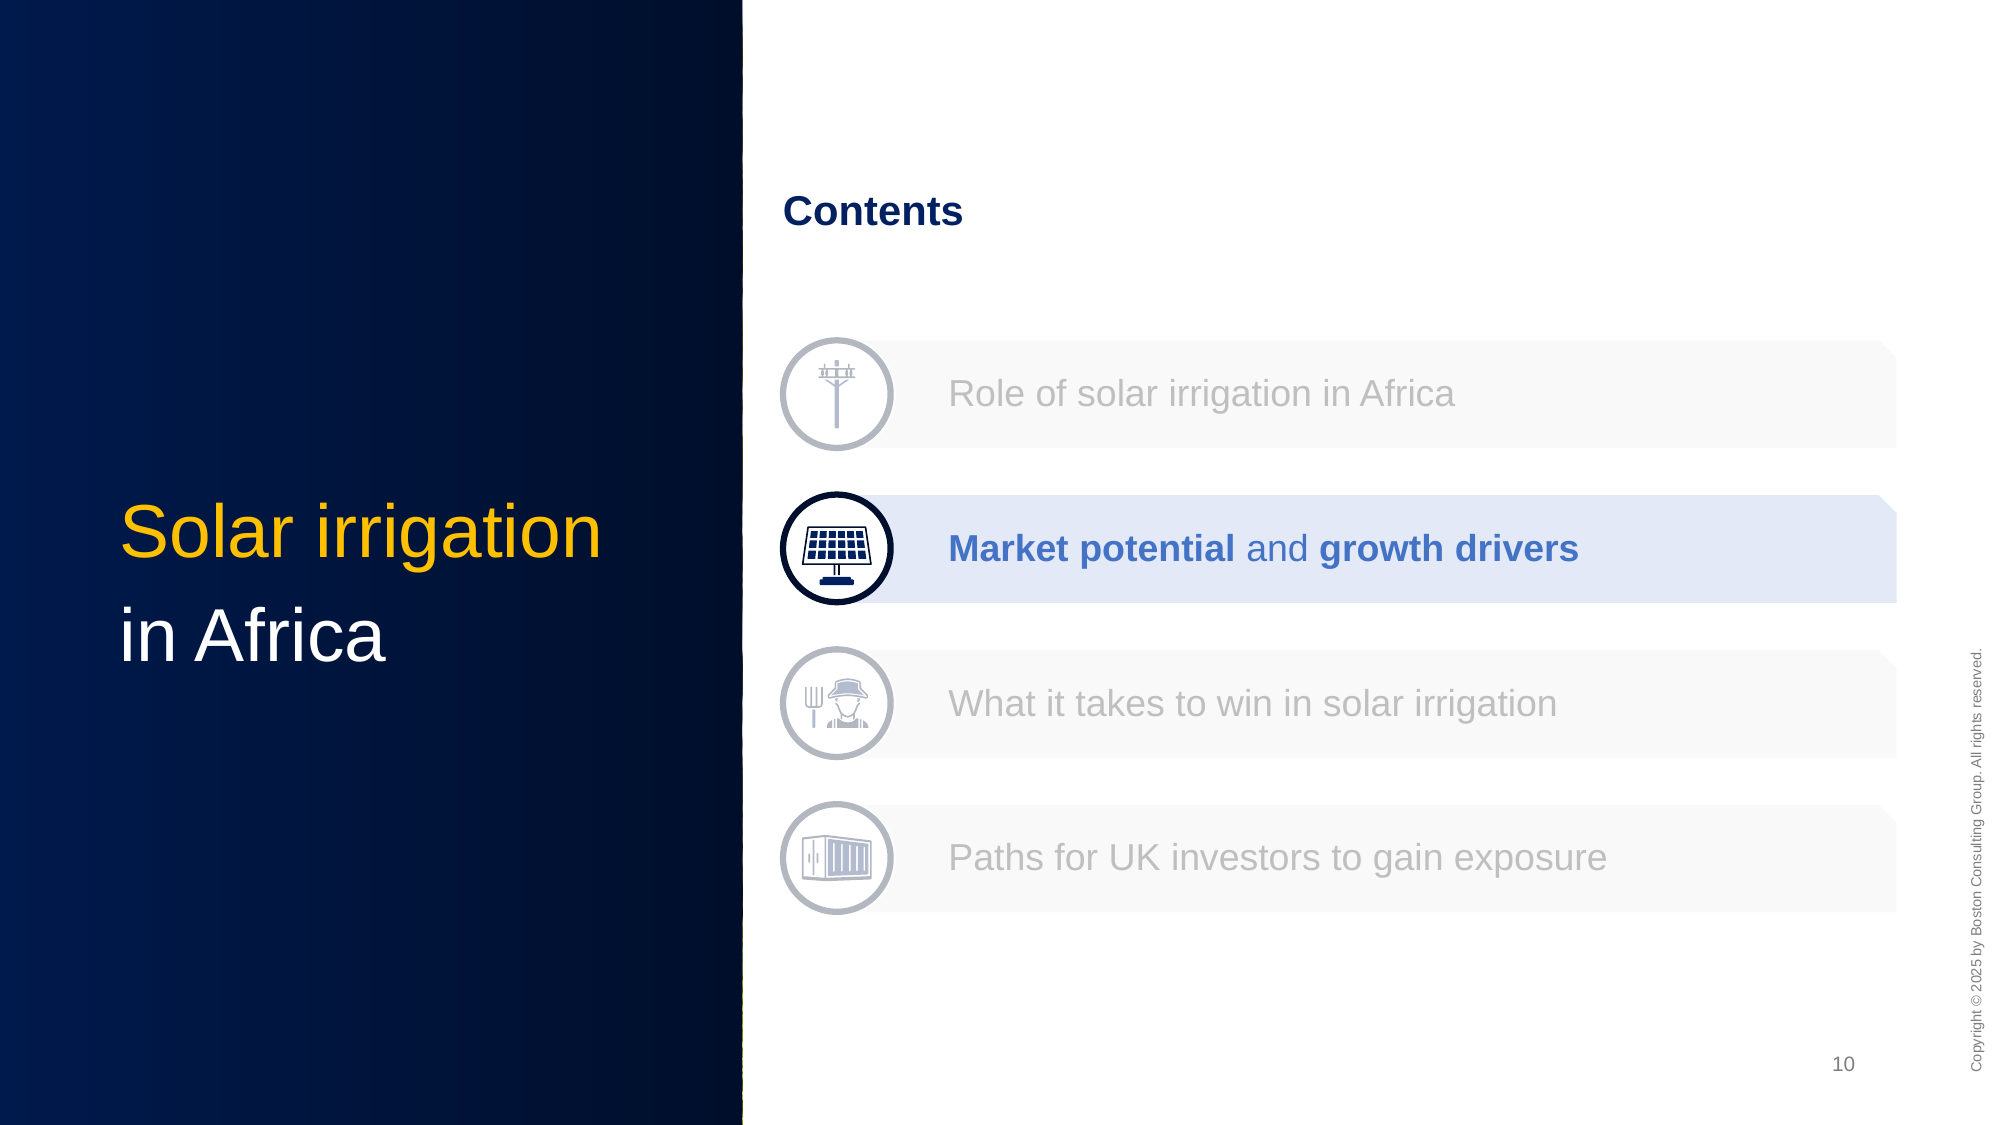

Contents
Role of solar irrigation in Africa
Solar irrigation in Africa
Market potential and growth drivers
What it takes to win in solar irrigation
Paths for UK investors to gain exposure